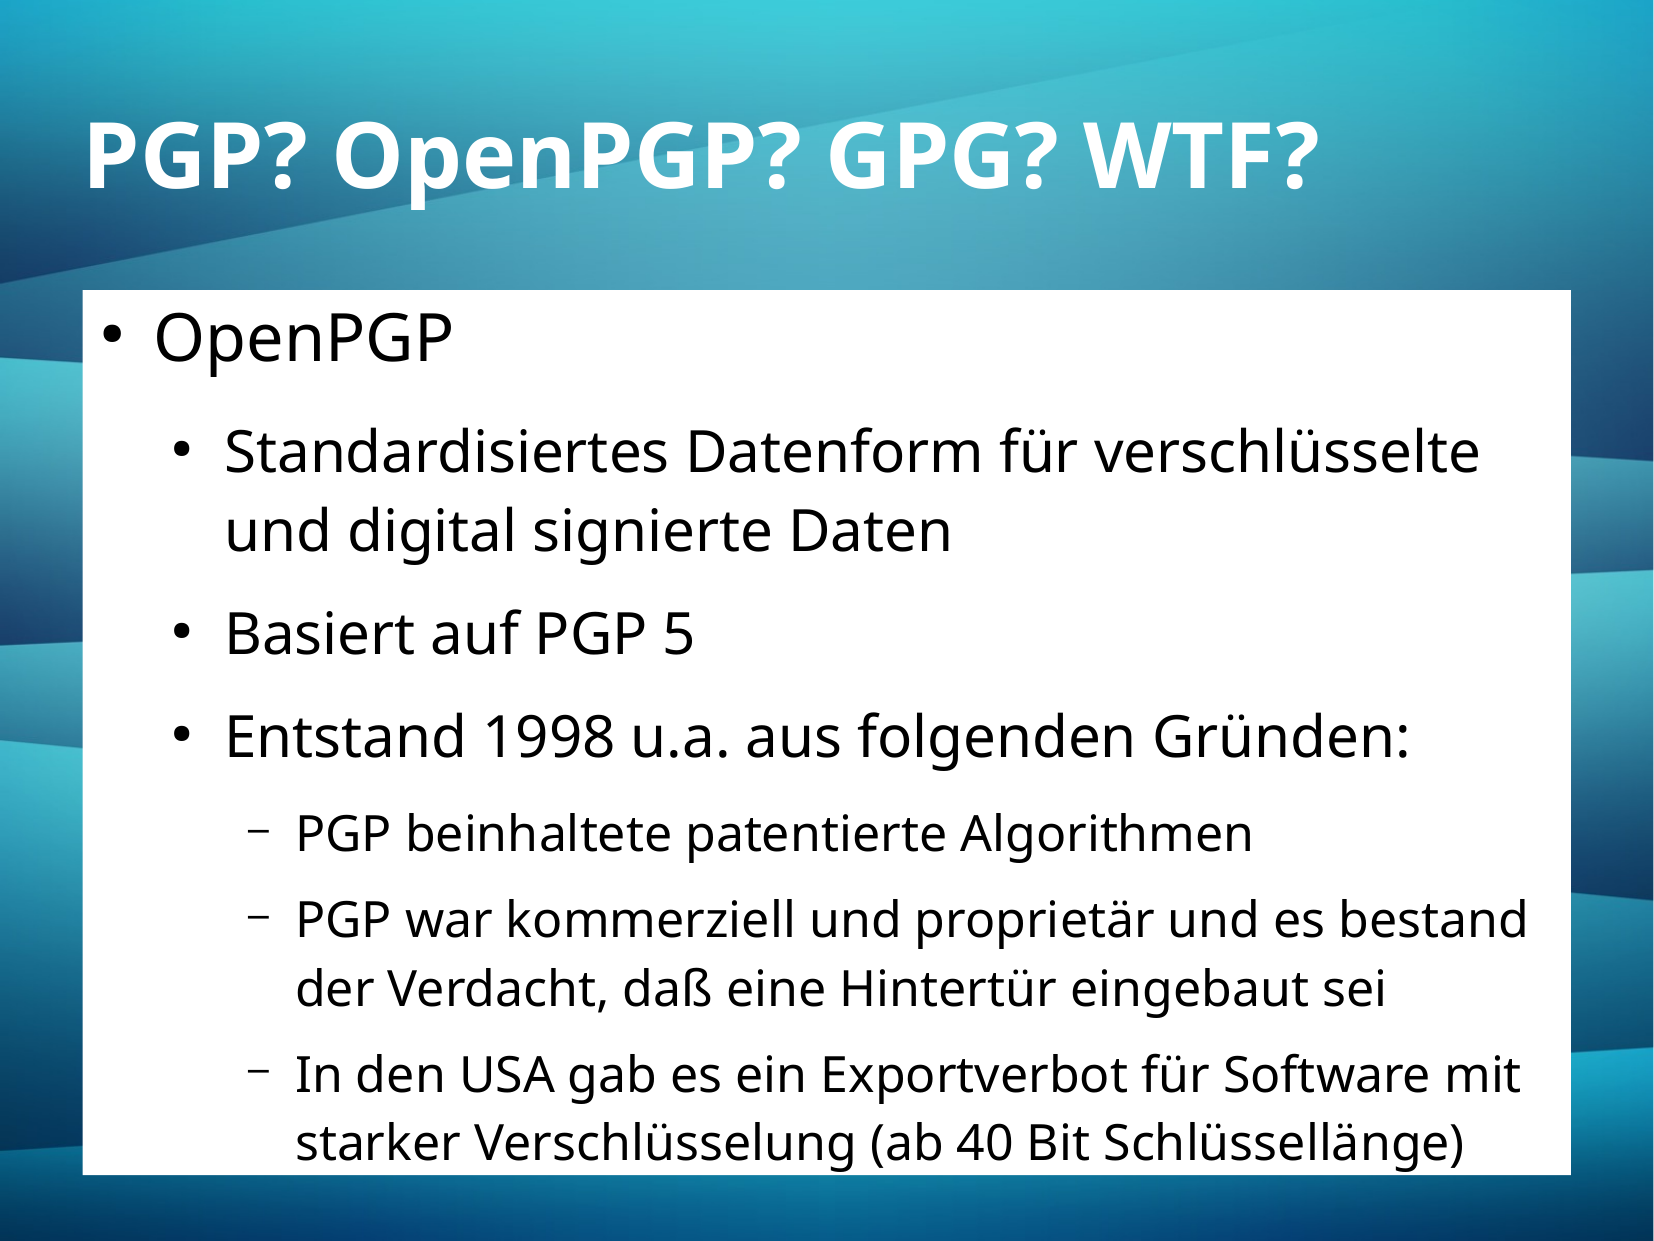

# PGP? OpenPGP? GPG? WTF?
OpenPGP
Standardisiertes Datenform für verschlüsselte und digital signierte Daten
Basiert auf PGP 5
Entstand 1998 u.a. aus folgenden Gründen:
PGP beinhaltete patentierte Algorithmen
PGP war kommerziell und proprietär und es bestand der Verdacht, daß eine Hintertür eingebaut sei
In den USA gab es ein Exportverbot für Software mit starker Verschlüsselung (ab 40 Bit Schlüssellänge)
23.11.2013
CryptoParty, Kollnau
23